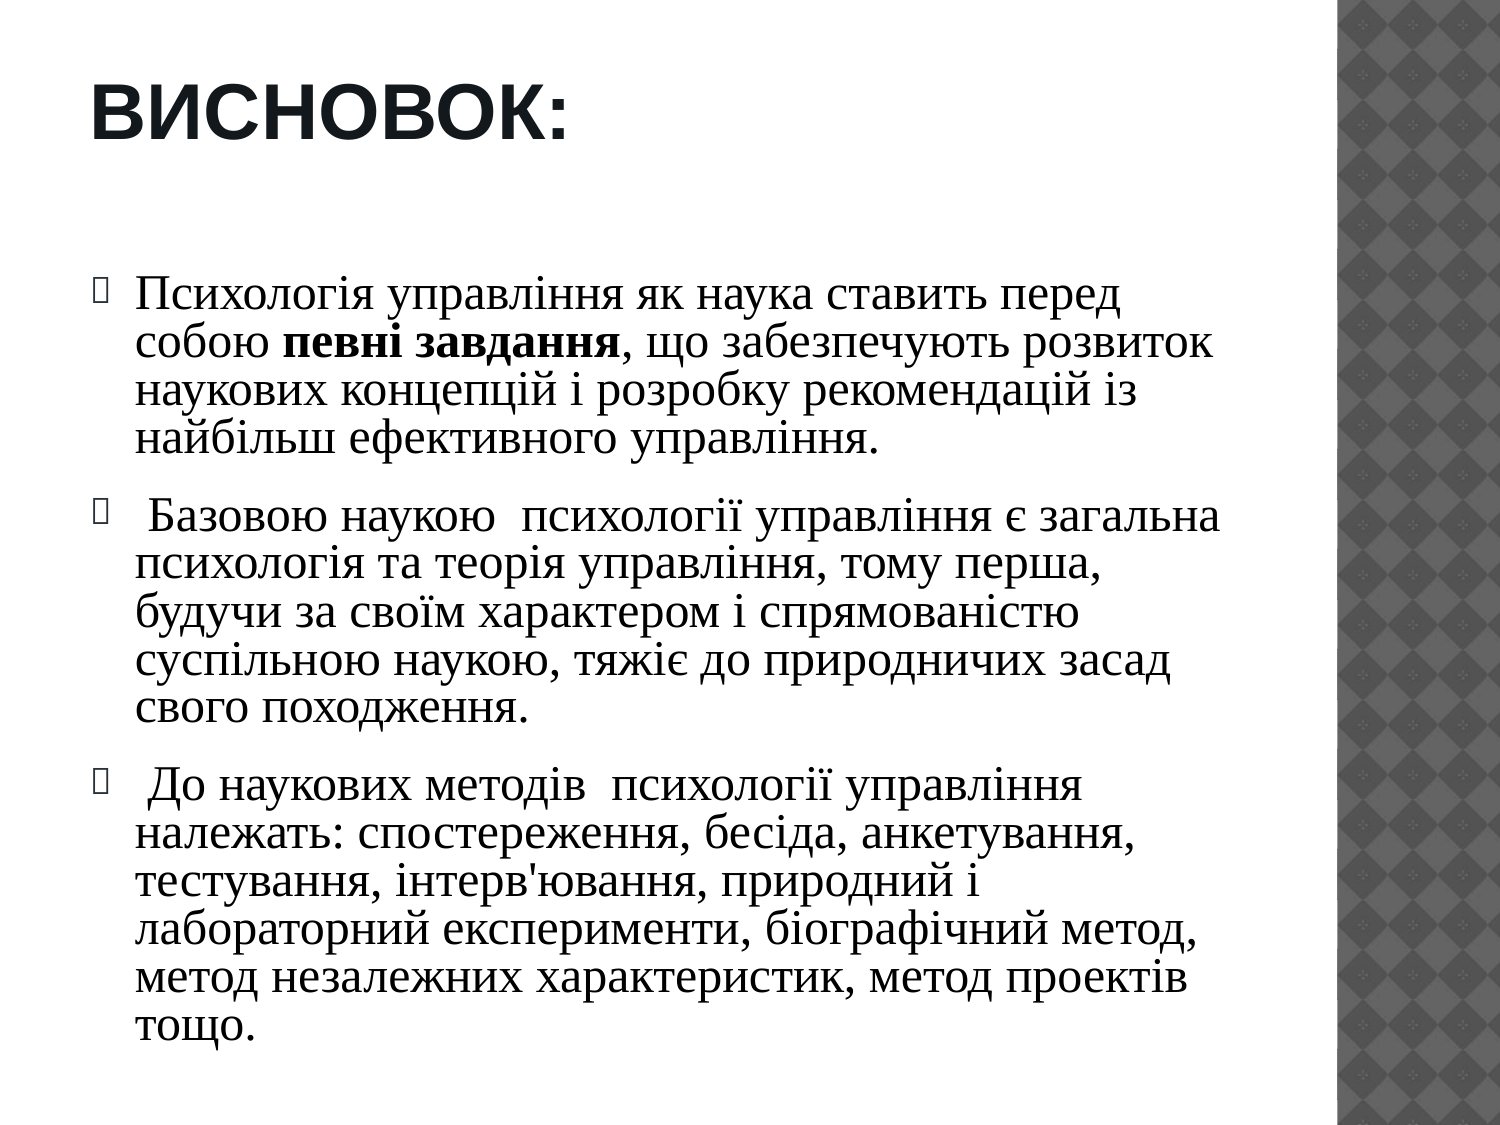

# ВИСНОВОК:
Психологія управління як наука ставить перед собою певні завдання, що забезпечують розвиток наукових концепцій і розробку рекомендацій із найбільш ефективного управління.
 Базовою наукою психології управління є загальна психологія та теорія управління, тому перша, будучи за своїм характером і спрямованістю суспільною наукою, тяжіє до природничих засад свого походження.
 До наукових методів психології управління належать: спостереження, бесіда, анкетування, тестування, інтерв'ювання, природний і лабораторний експерименти, біографічний метод, метод незалежних характеристик, метод проектів тощо.